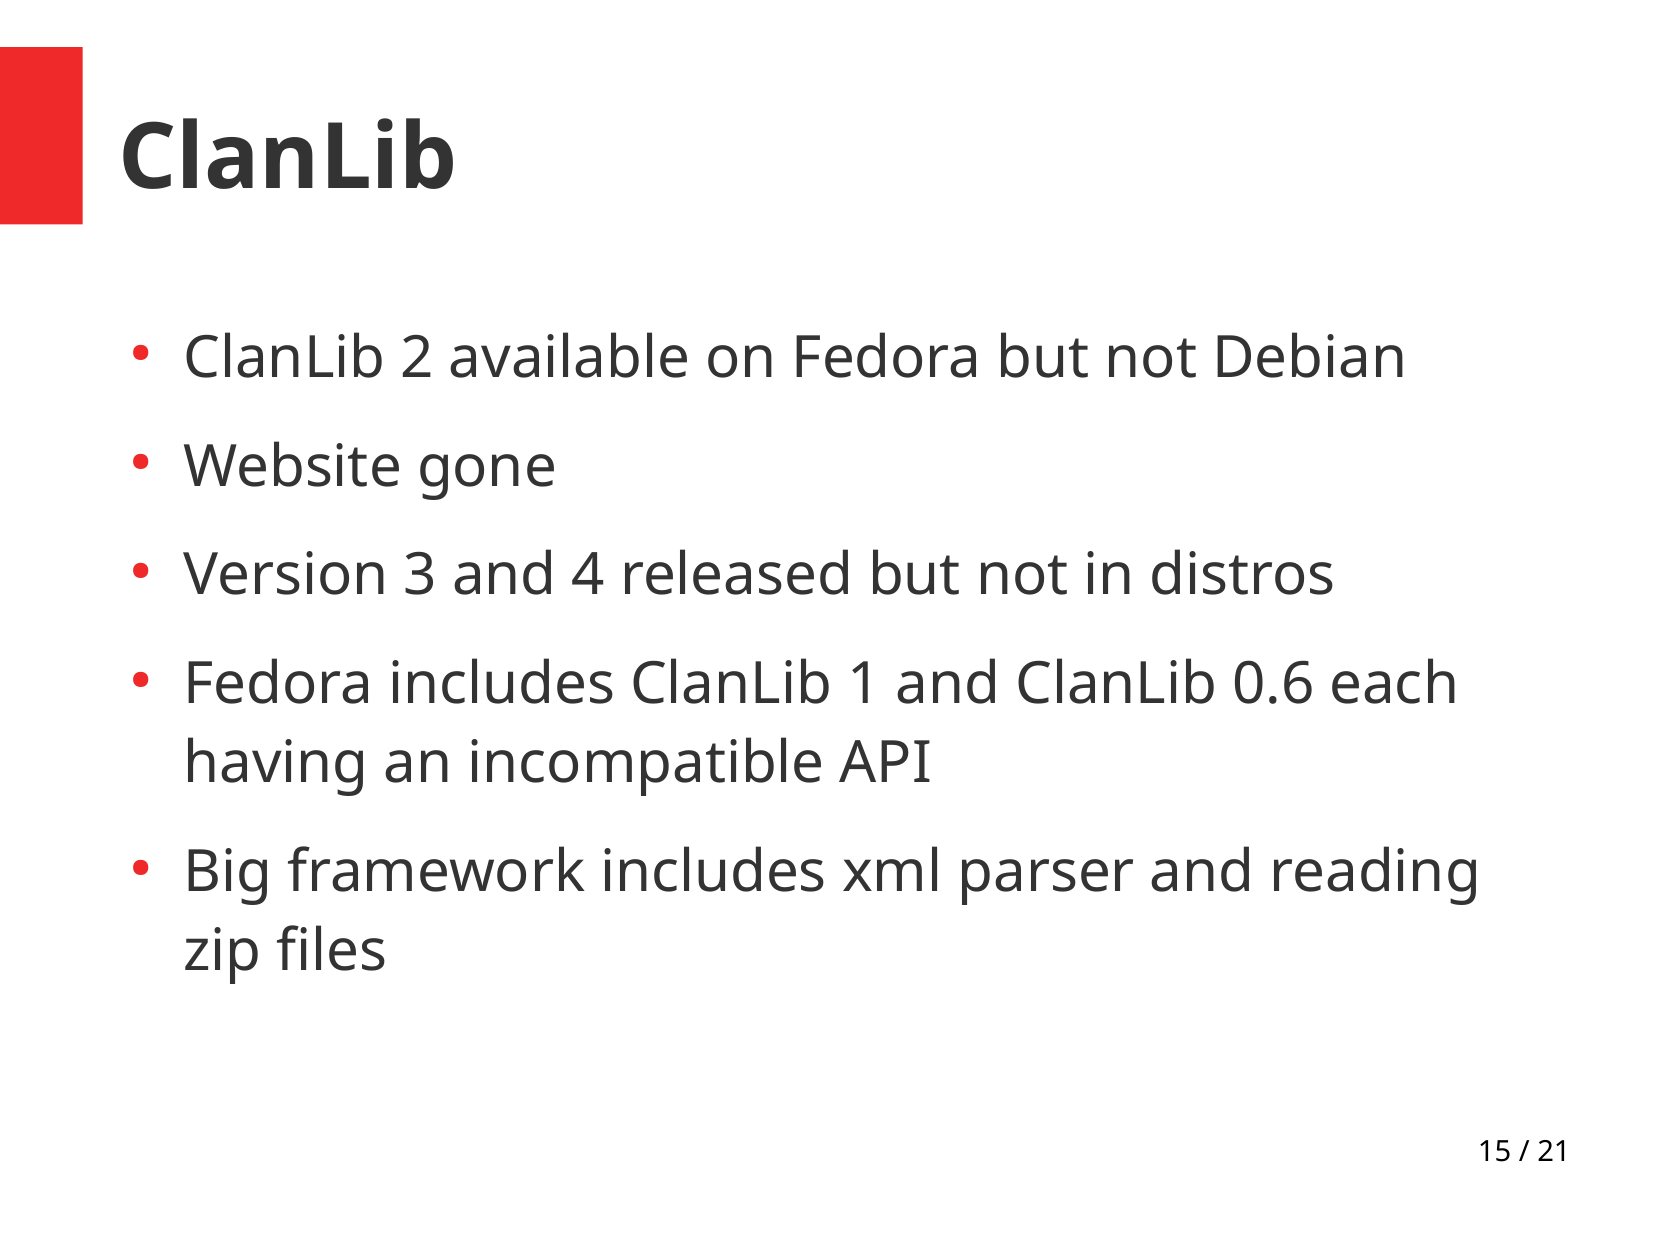

# ClanLib
ClanLib 2 available on Fedora but not Debian
Website gone
Version 3 and 4 released but not in distros
Fedora includes ClanLib 1 and ClanLib 0.6 each having an incompatible API
Big framework includes xml parser and reading zip files
15